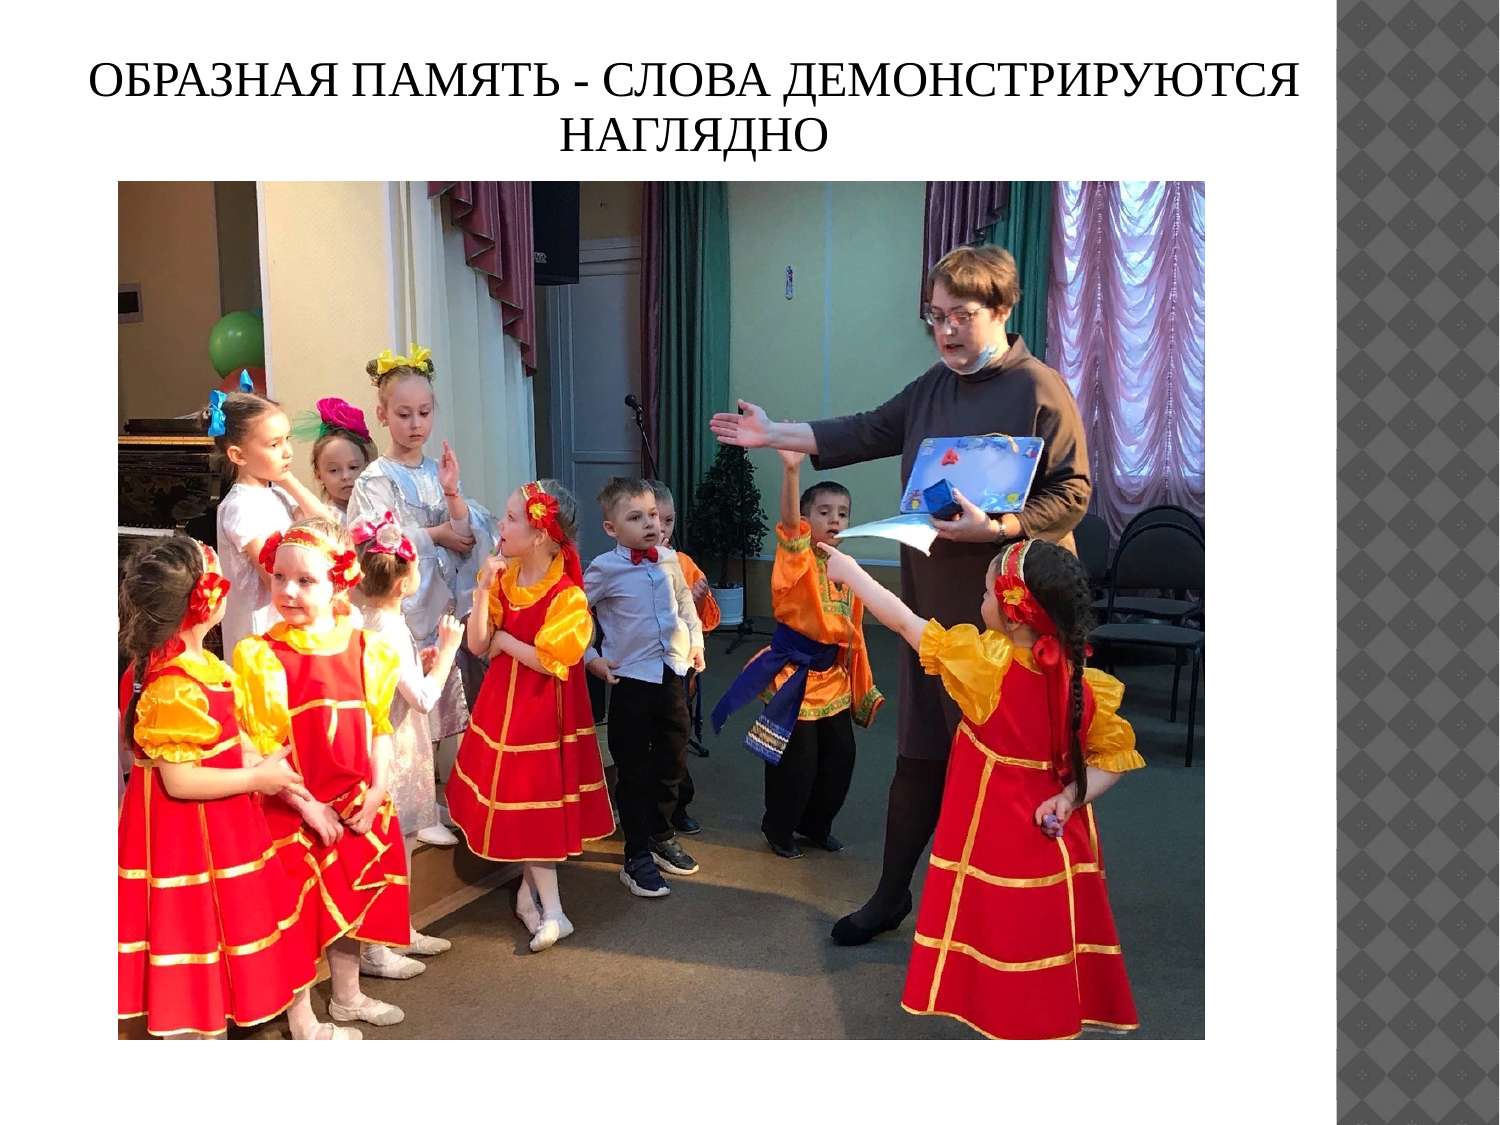

Ассоциативный метод. Главное, чтобы подача материала была последовательной и новые знания легко «ложились» на то, с чем ребенок уже знаком. С их развитым воображением этот метод подходит отлично. Его суть в том, что изучаемая фраза или слово связываются очень ярким образом, картинкой. Т. е., запоминая слово apple, они представляют сочное яблоко. Впоследствии яркий образ позволяет легко отыскать в памяти нужное слово.
Коммуникативный метод (лексический подход)-метод изучения языка через общение, обсуждение – так дети постепенно учатся думать на английском. Можно обсуждать, как прошел день, насколько была интересной новая книжка или фильм, куда ходили на выходных. Т. о. дети разучивают фразы и выражения, которые впоследствии легко используют в речи.
Аудио-лингвальный и аудиовизуальный методы. С помощью этих методов хорошо отрабатывается устная речь. В основе их – интересные диалоги, разучивая которые, дети легко учатся говорить.
Метод погружения - дети смотрят фильмы, слушают песни, воспринимая таким образом оригинальную английскую речь. Хороший способ – общаться с носителем языка, который не сможет отвечать по-русски. Метод погружения учит думать на английском – хороший навык, который очень пригодится в будущем.
В дошкольном возрасте при обучении английскому основной упор делается на то, чтобы дети начали понимать английскую речь и реагировали на нее. В этом возрасте закладываются и основы произношения. Дети употребляют элементарные английские слова, заучивают фразы из песенок, учатся распознавать слова в играх. Важно, чтобы английские слова обозначали понятия, знакомые детям на родном языке, и легко сочетаемые друг с другом.
Интересный факт.!!! Детям в младшем возрасте проще всего запомнить названия предметов (их можно потрогать) и действий (их можно воспроизвести). Предметы одежды, части тела, члены семьи, приветствия, игрушки, животные – все эти слова дети уже вполне могут учить на английском.
Еще одна особенность восприятия информации в этом возрасте – ОБРАЗНАЯ ПАМЯТЬ, поэтому слова демонстрируются наглядно. В этом помогают реальные предметы, картинки, игрушки. Активно используется в обучении рисование, раскрашивание, вырезание, обведение по точкам – творческая работ способствует более легкому запоминанию слов. Уроки английского в дошкольном возрасте развивают память, внимание, сообразительность, наблюдательность и хорошо готовят ребенка к школе.
# ОБРАЗНАЯ ПАМЯТЬ - СЛОВА ДЕМОНСТРИРУЮТСЯ НАГЛЯДНО